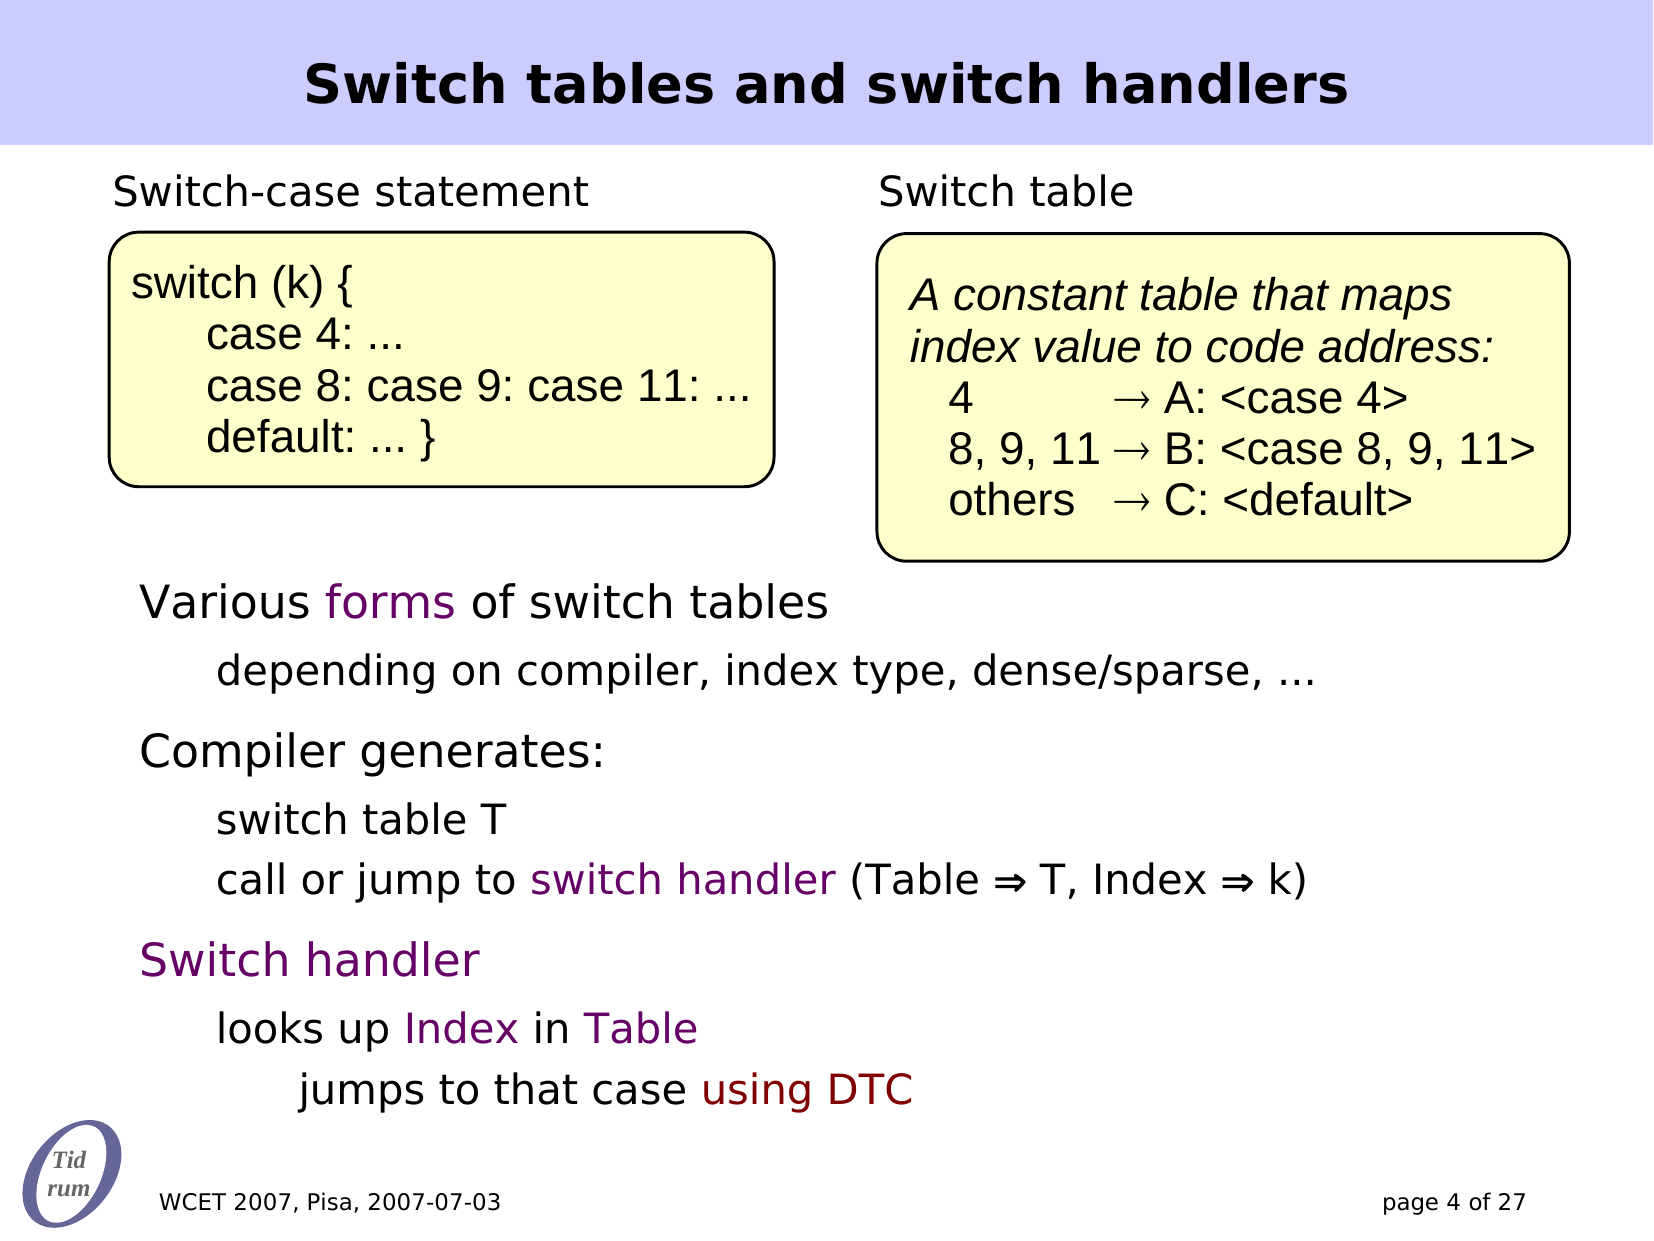

# Switch tables and switch handlers
Switch-case statement
Switch table
switch (k) {
	case 4: ...
	case 8: case 9: case 11: ...
	default: ... }
A constant table that maps
index value to code address:
 4  A: <case 4>
 8, 9, 11  B: <case 8, 9, 11>
 others  C: <default>
Various forms of switch tables
depending on compiler, index type, dense/sparse, ...
Compiler generates:
switch table T
call or jump to switch handler (Table  T, Index  k)
Switch handler
looks up Index in Table
jumps to that case using DTC